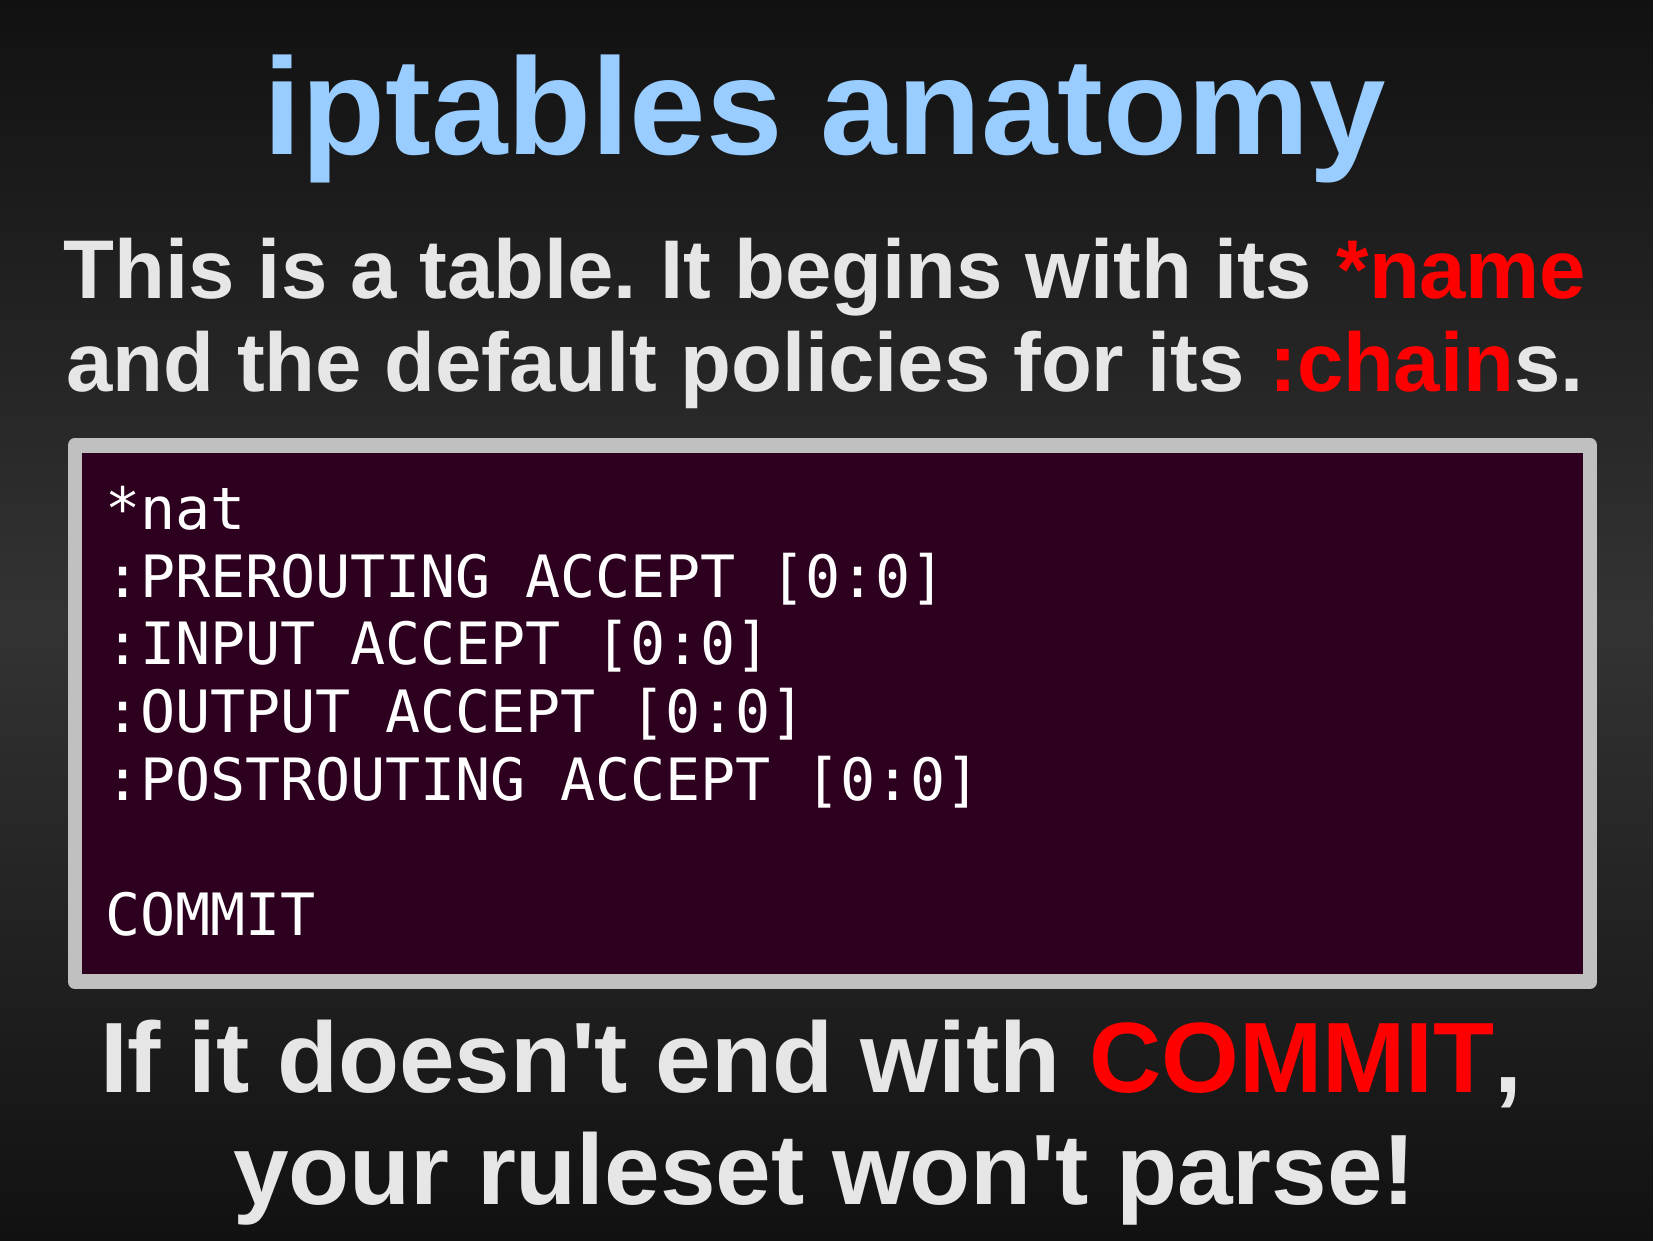

# iptables anatomy
This is a table. It begins with its *name
and the default policies for its :chains.
*nat
:PREROUTING ACCEPT [0:0]
:INPUT ACCEPT [0:0]
:OUTPUT ACCEPT [0:0]
:POSTROUTING ACCEPT [0:0]
COMMIT
If it doesn't end with COMMIT,
your ruleset won't parse!